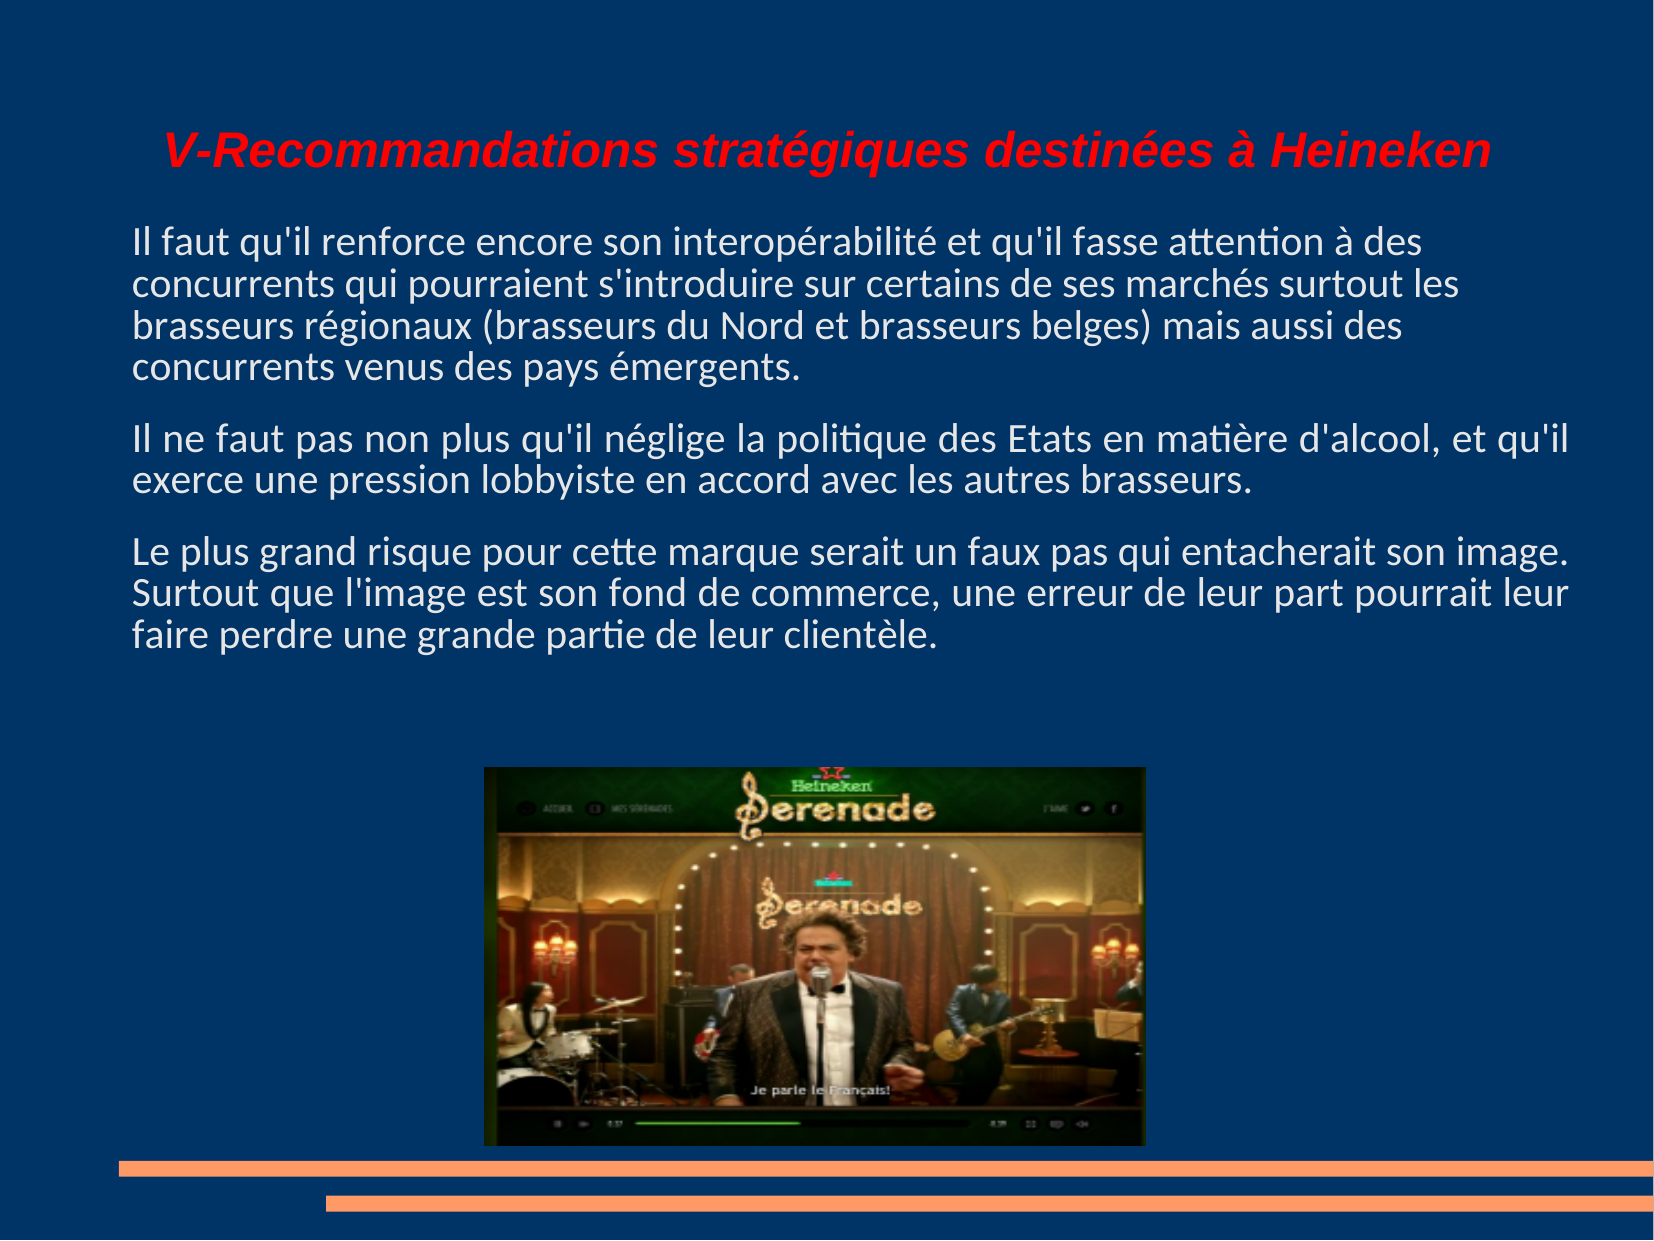

# V-Recommandations stratégiques destinées à Heineken
Il faut qu'il renforce encore son interopérabilité et qu'il fasse attention à des concurrents qui pourraient s'introduire sur certains de ses marchés surtout les brasseurs régionaux (brasseurs du Nord et brasseurs belges) mais aussi des concurrents venus des pays émergents.
Il ne faut pas non plus qu'il néglige la politique des Etats en matière d'alcool, et qu'il exerce une pression lobbyiste en accord avec les autres brasseurs.
Le plus grand risque pour cette marque serait un faux pas qui entacherait son image. Surtout que l'image est son fond de commerce, une erreur de leur part pourrait leur faire perdre une grande partie de leur clientèle.